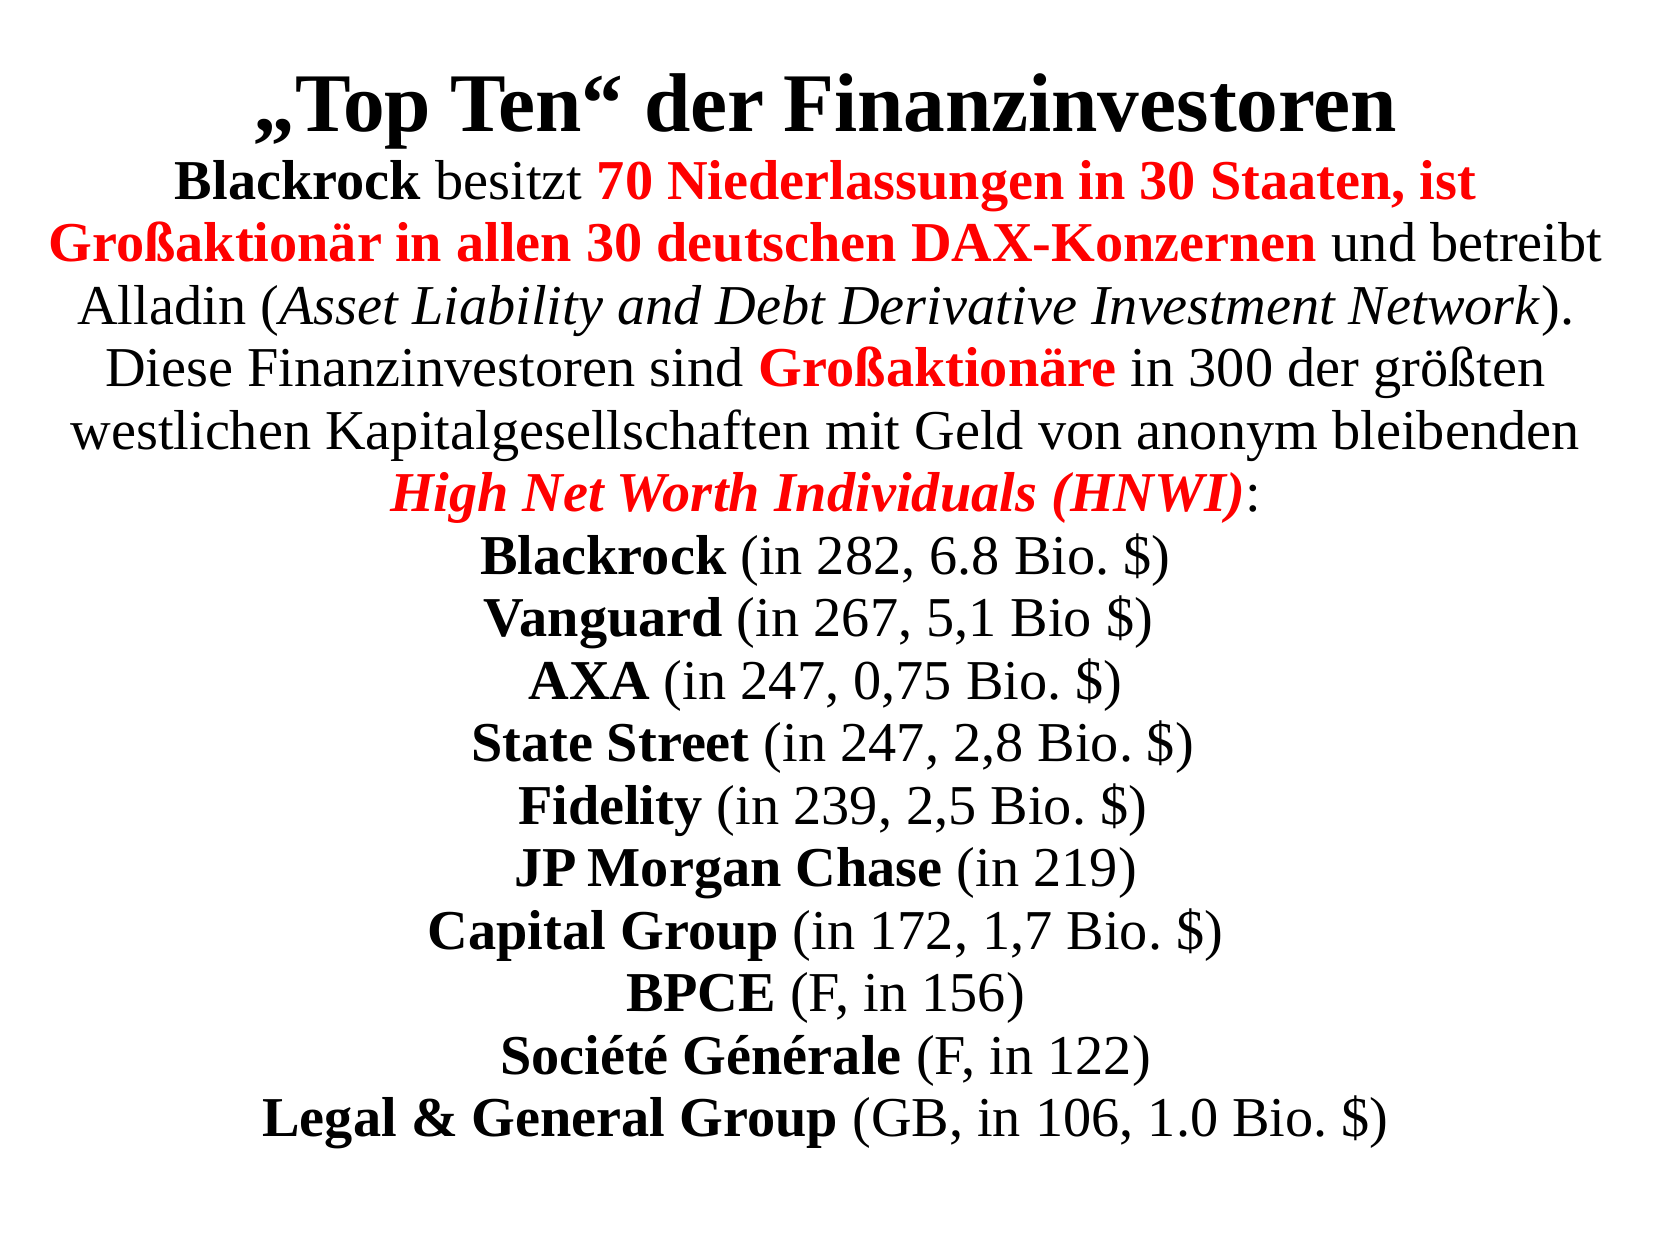

„Top Ten“ der Finanzinvestoren
Blackrock besitzt 70 Niederlassungen in 30 Staaten, ist Großaktionär in allen 30 deutschen DAX-Konzernen und betreibt Alladin (Asset Liability and Debt Derivative Investment Network). Diese Finanzinvestoren sind Großaktionäre in 300 der größten westlichen Kapitalgesellschaften mit Geld von anonym bleibenden High Net Worth Individuals (HNWI):
Blackrock (in 282, 6.8 Bio. $)
Vanguard (in 267, 5,1 Bio $)
AXA (in 247, 0,75 Bio. $)
 State Street (in 247, 2,8 Bio. $)
 Fidelity (in 239, 2,5 Bio. $)
JP Morgan Chase (in 219)
Capital Group (in 172, 1,7 Bio. $)
BPCE (F, in 156)
Société Générale (F, in 122)
Legal & General Group (GB, in 106, 1.0 Bio. $)